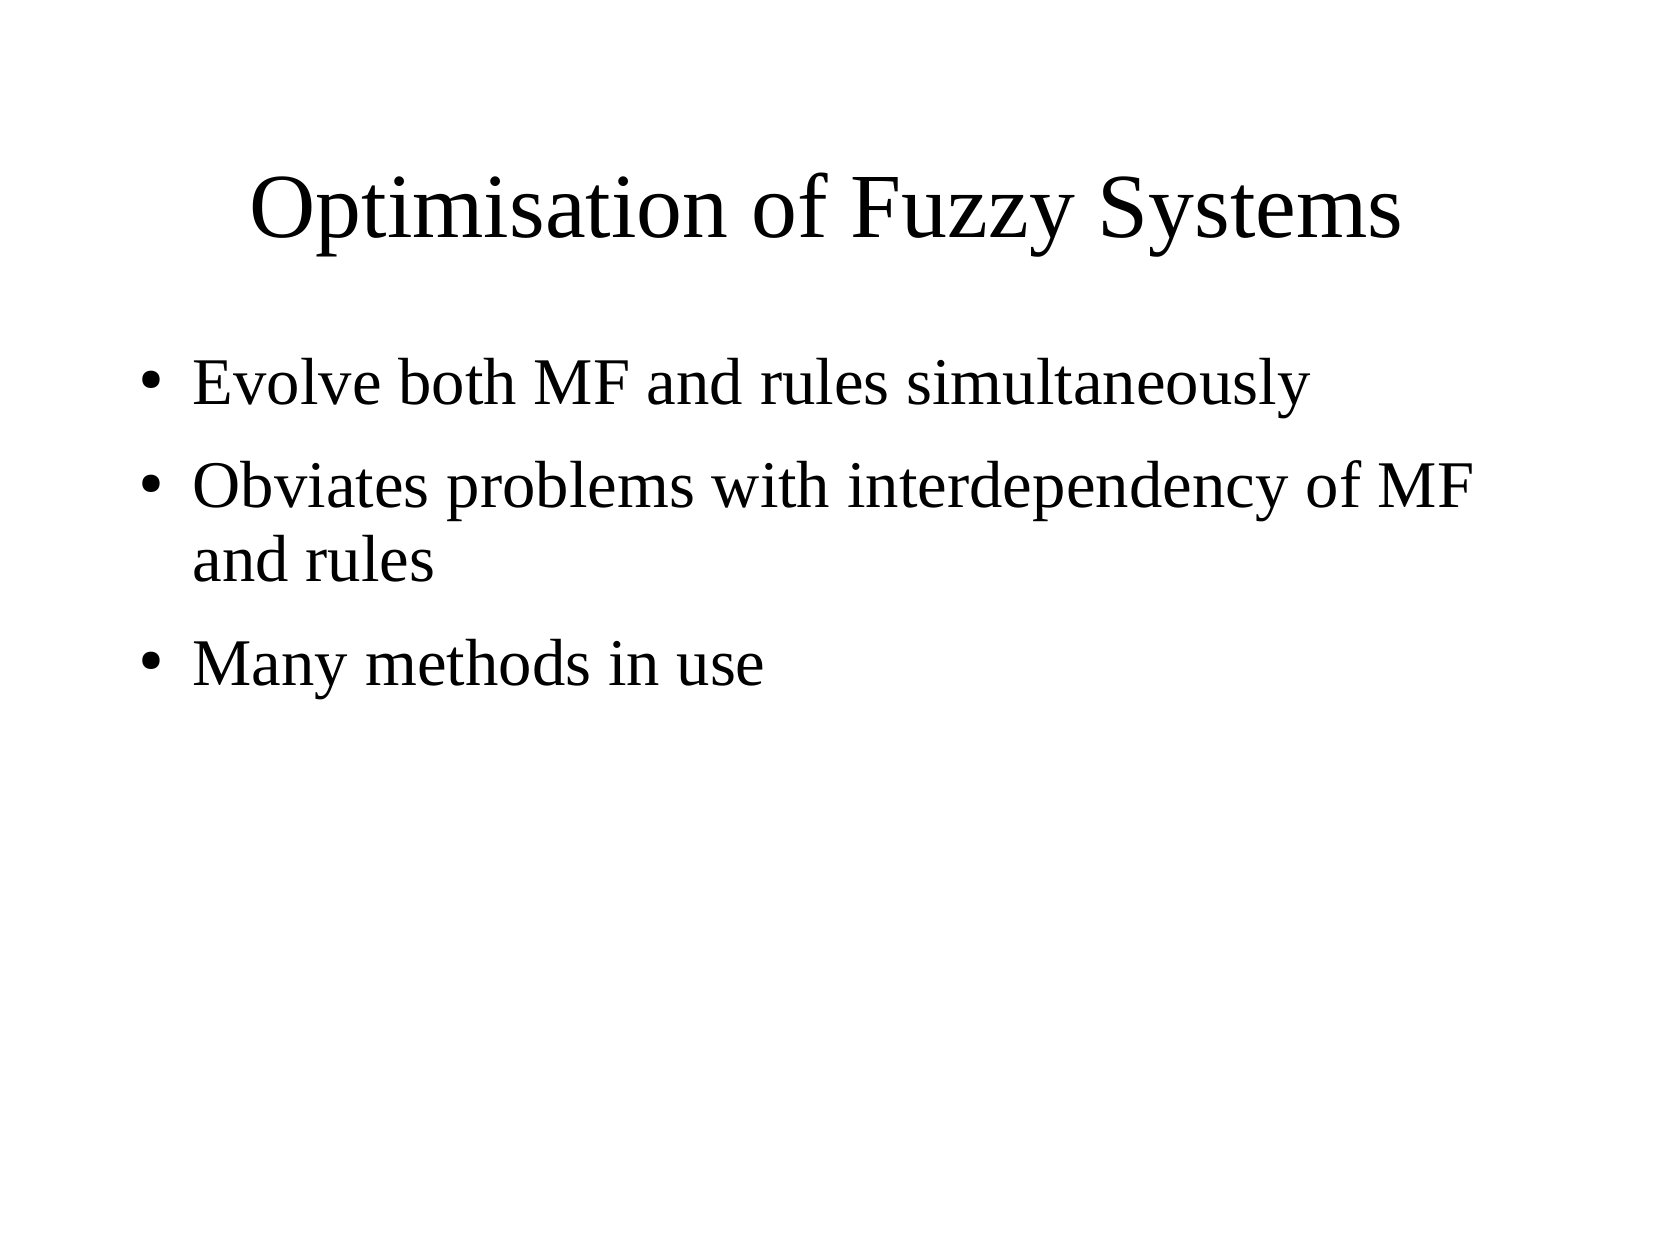

# Optimisation of Fuzzy Systems
Evolve both MF and rules simultaneously
Obviates problems with interdependency of MF and rules
Many methods in use